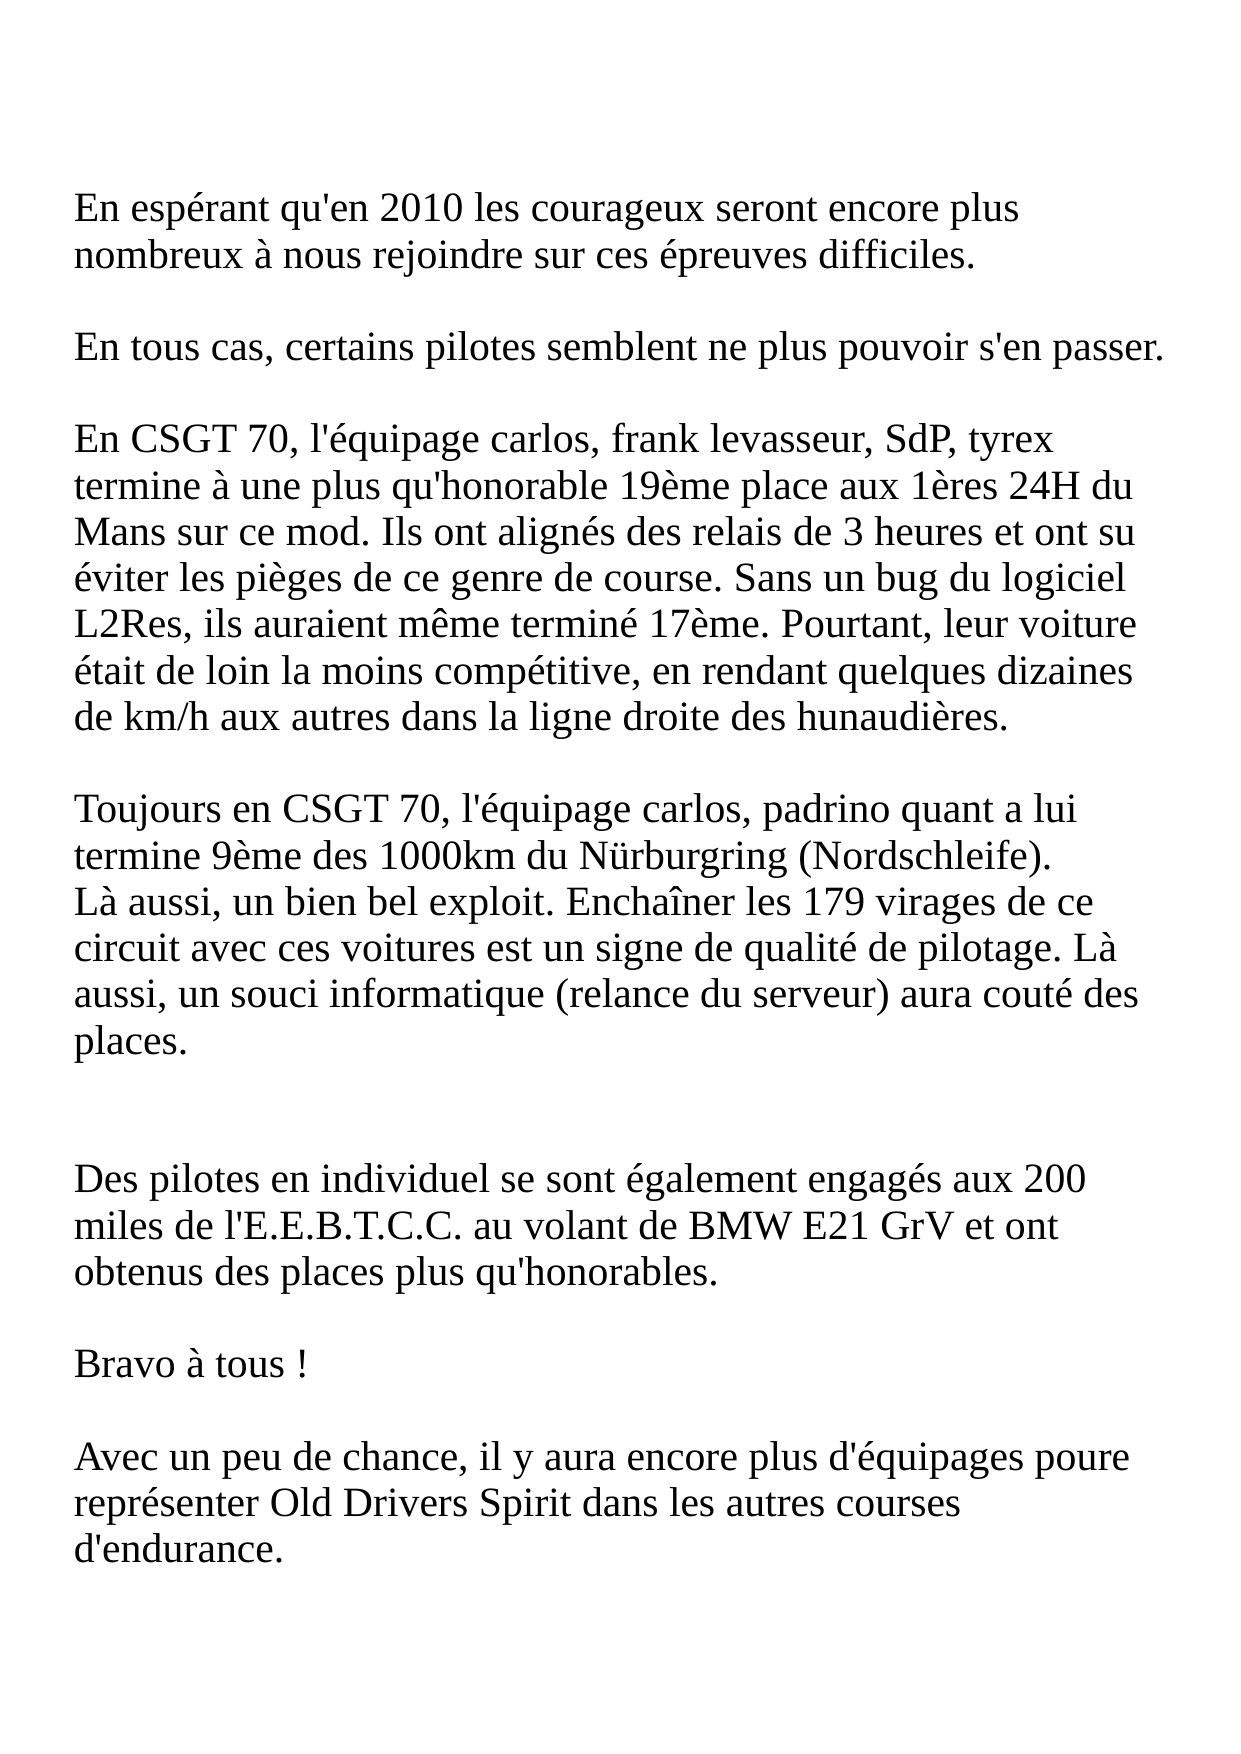

En espérant qu'en 2010 les courageux seront encore plus nombreux à nous rejoindre sur ces épreuves difficiles.
En tous cas, certains pilotes semblent ne plus pouvoir s'en passer.
En CSGT 70, l'équipage carlos, frank levasseur, SdP, tyrex termine à une plus qu'honorable 19ème place aux 1ères 24H du Mans sur ce mod. Ils ont alignés des relais de 3 heures et ont su éviter les pièges de ce genre de course. Sans un bug du logiciel L2Res, ils auraient même terminé 17ème. Pourtant, leur voiture était de loin la moins compétitive, en rendant quelques dizaines de km/h aux autres dans la ligne droite des hunaudières.
Toujours en CSGT 70, l'équipage carlos, padrino quant a lui termine 9ème des 1000km du Nürburgring (Nordschleife).
Là aussi, un bien bel exploit. Enchaîner les 179 virages de ce circuit avec ces voitures est un signe de qualité de pilotage. Là aussi, un souci informatique (relance du serveur) aura couté des places.
Des pilotes en individuel se sont également engagés aux 200 miles de l'E.E.B.T.C.C. au volant de BMW E21 GrV et ont obtenus des places plus qu'honorables.
Bravo à tous !
Avec un peu de chance, il y aura encore plus d'équipages poure représenter Old Drivers Spirit dans les autres courses d'endurance.